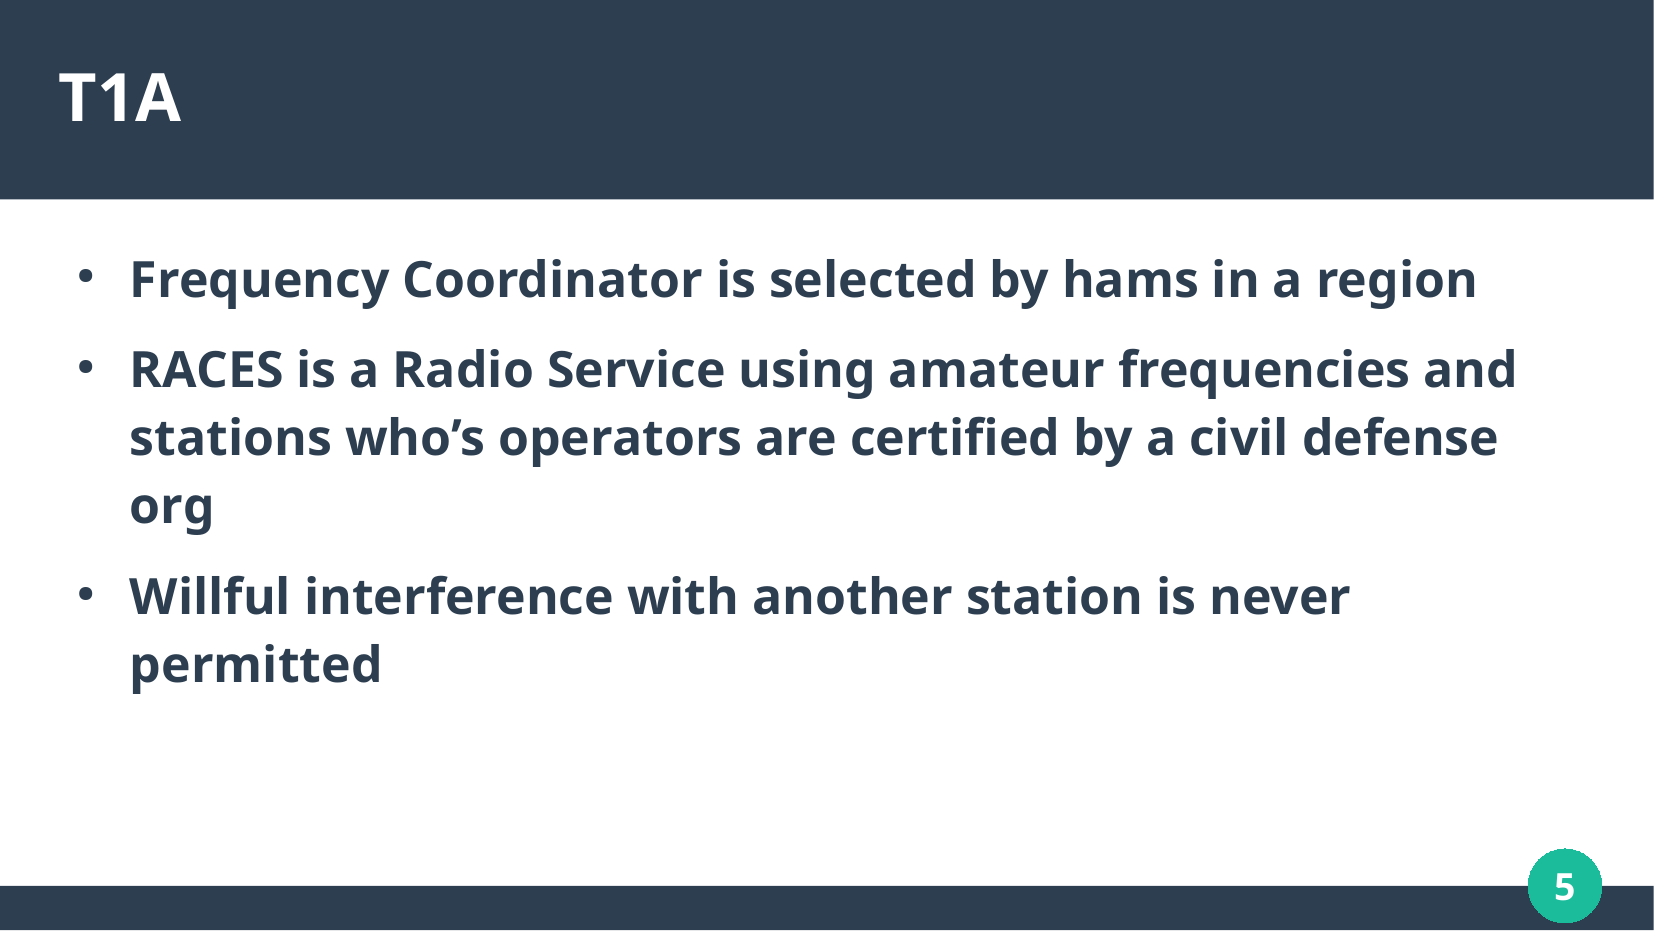

# T1A
Frequency Coordinator is selected by hams in a region
RACES is a Radio Service using amateur frequencies and stations who’s operators are certified by a civil defense org
Willful interference with another station is never permitted
5